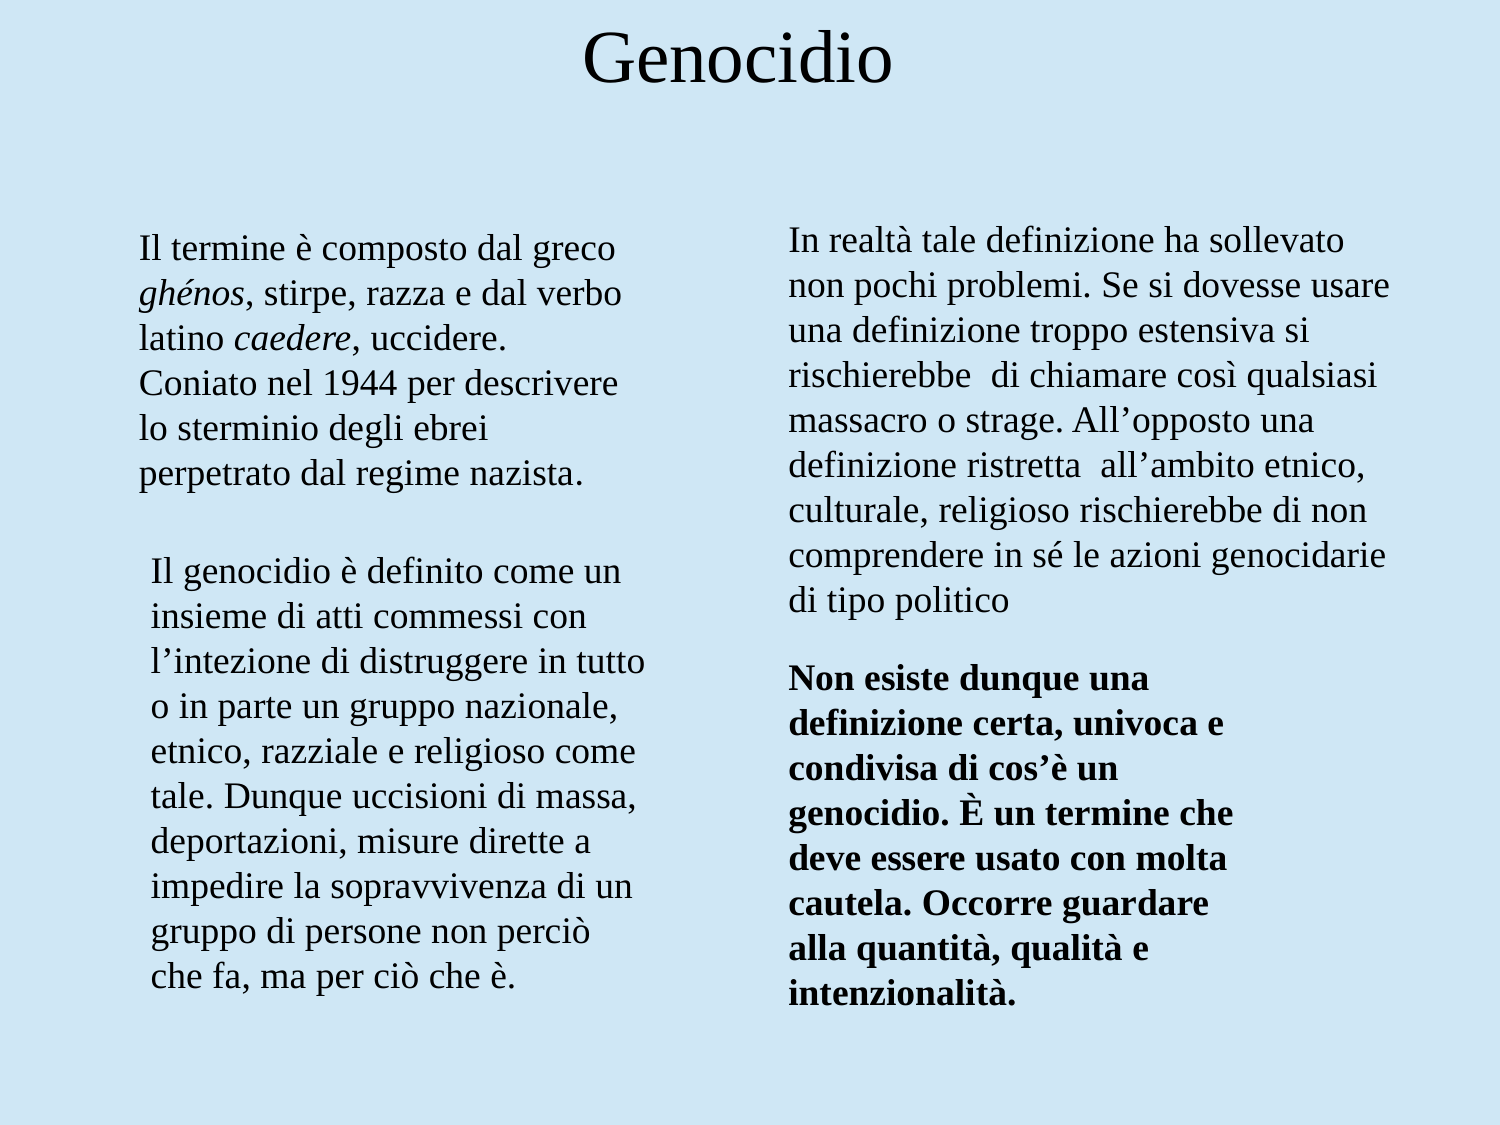

Genocidio
In realtà tale definizione ha sollevato non pochi problemi. Se si dovesse usare una definizione troppo estensiva si rischierebbe di chiamare così qualsiasi massacro o strage. All’opposto una definizione ristretta all’ambito etnico, culturale, religioso rischierebbe di non comprendere in sé le azioni genocidarie di tipo politico
Il termine è composto dal greco ghénos, stirpe, razza e dal verbo latino caedere, uccidere. Coniato nel 1944 per descrivere lo sterminio degli ebrei perpetrato dal regime nazista.
Il genocidio è definito come un insieme di atti commessi con l’intezione di distruggere in tutto o in parte un gruppo nazionale, etnico, razziale e religioso come tale. Dunque uccisioni di massa, deportazioni, misure dirette a impedire la sopravvivenza di un gruppo di persone non perciò che fa, ma per ciò che è.
Non esiste dunque una definizione certa, univoca e condivisa di cos’è un genocidio. È un termine che deve essere usato con molta cautela. Occorre guardare alla quantità, qualità e intenzionalità.